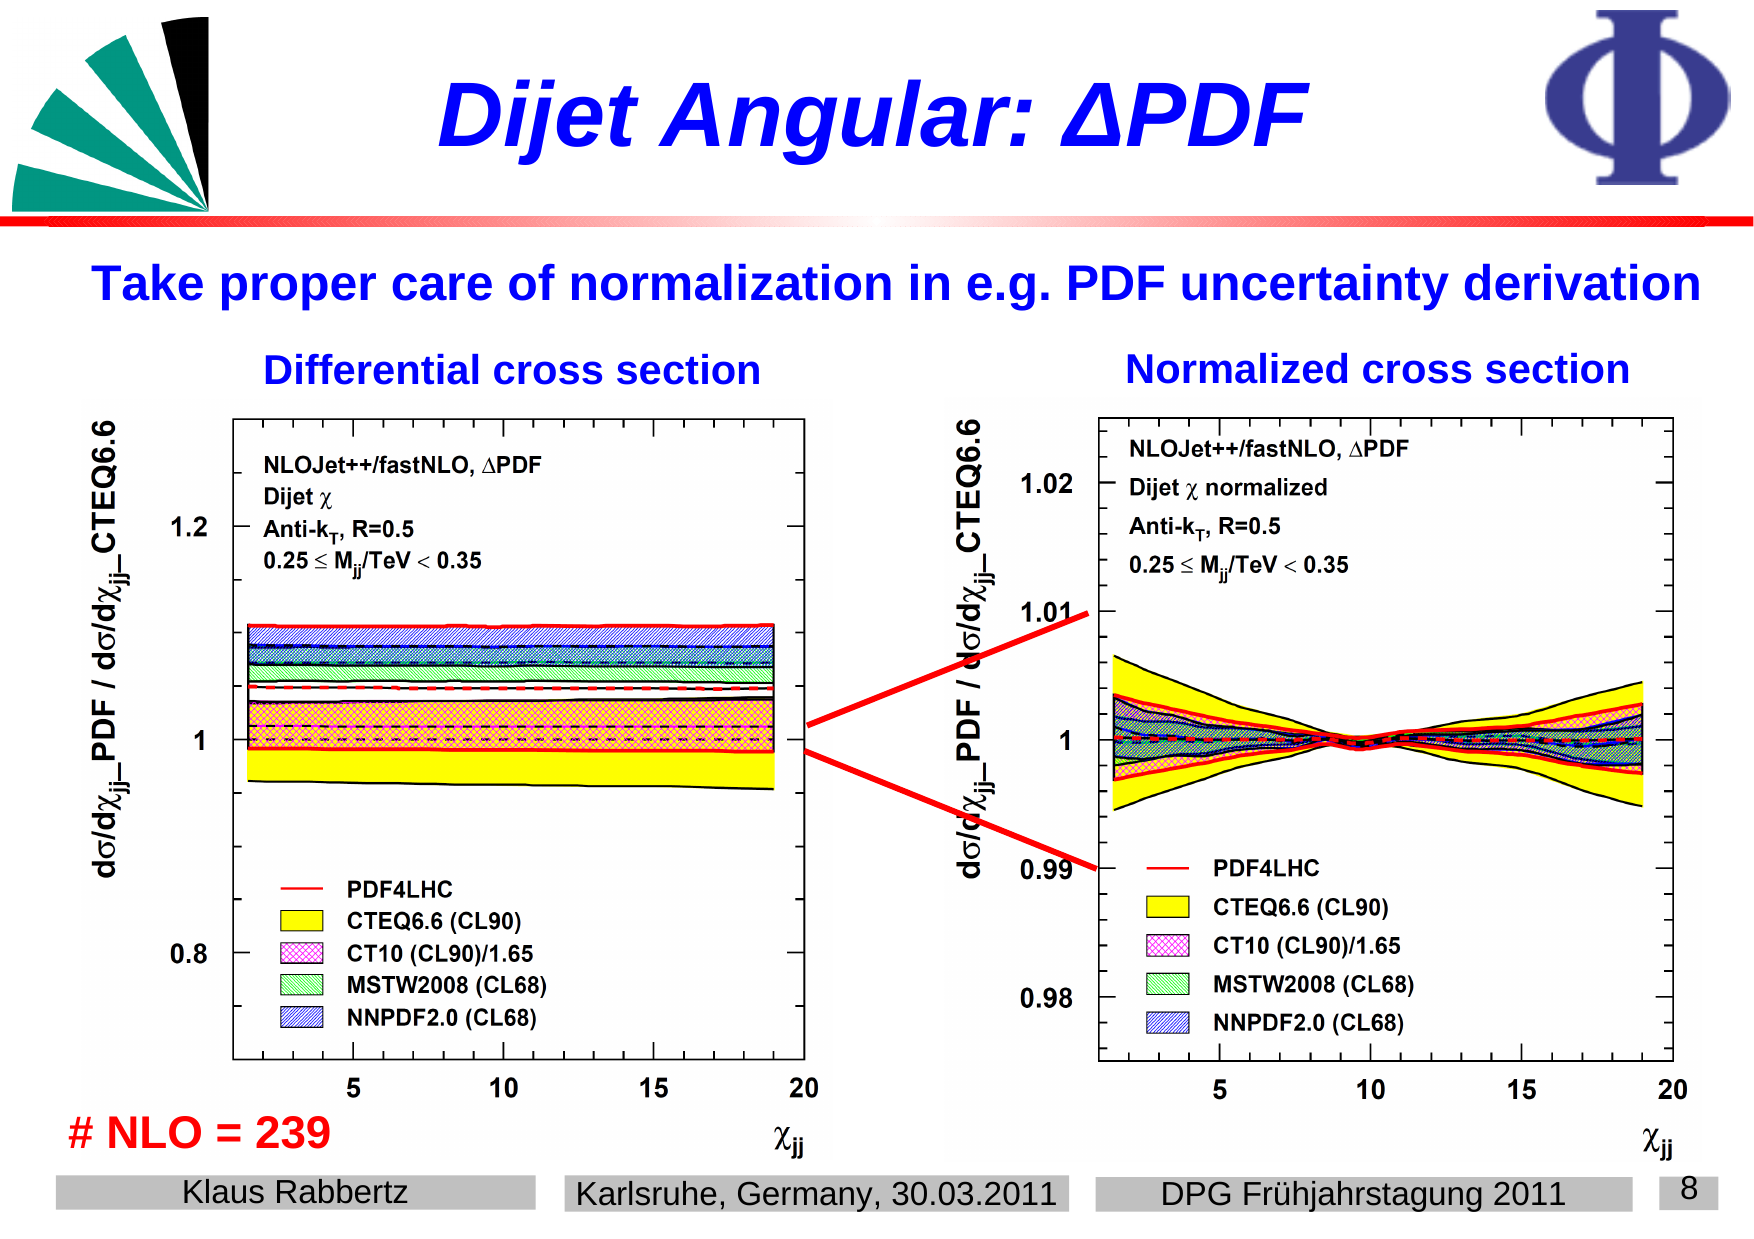

# Dijet Angular: ΔPDF
Take proper care of normalization in e.g. PDF uncertainty derivation
Normalized cross section
Differential cross section
# NLO = 239